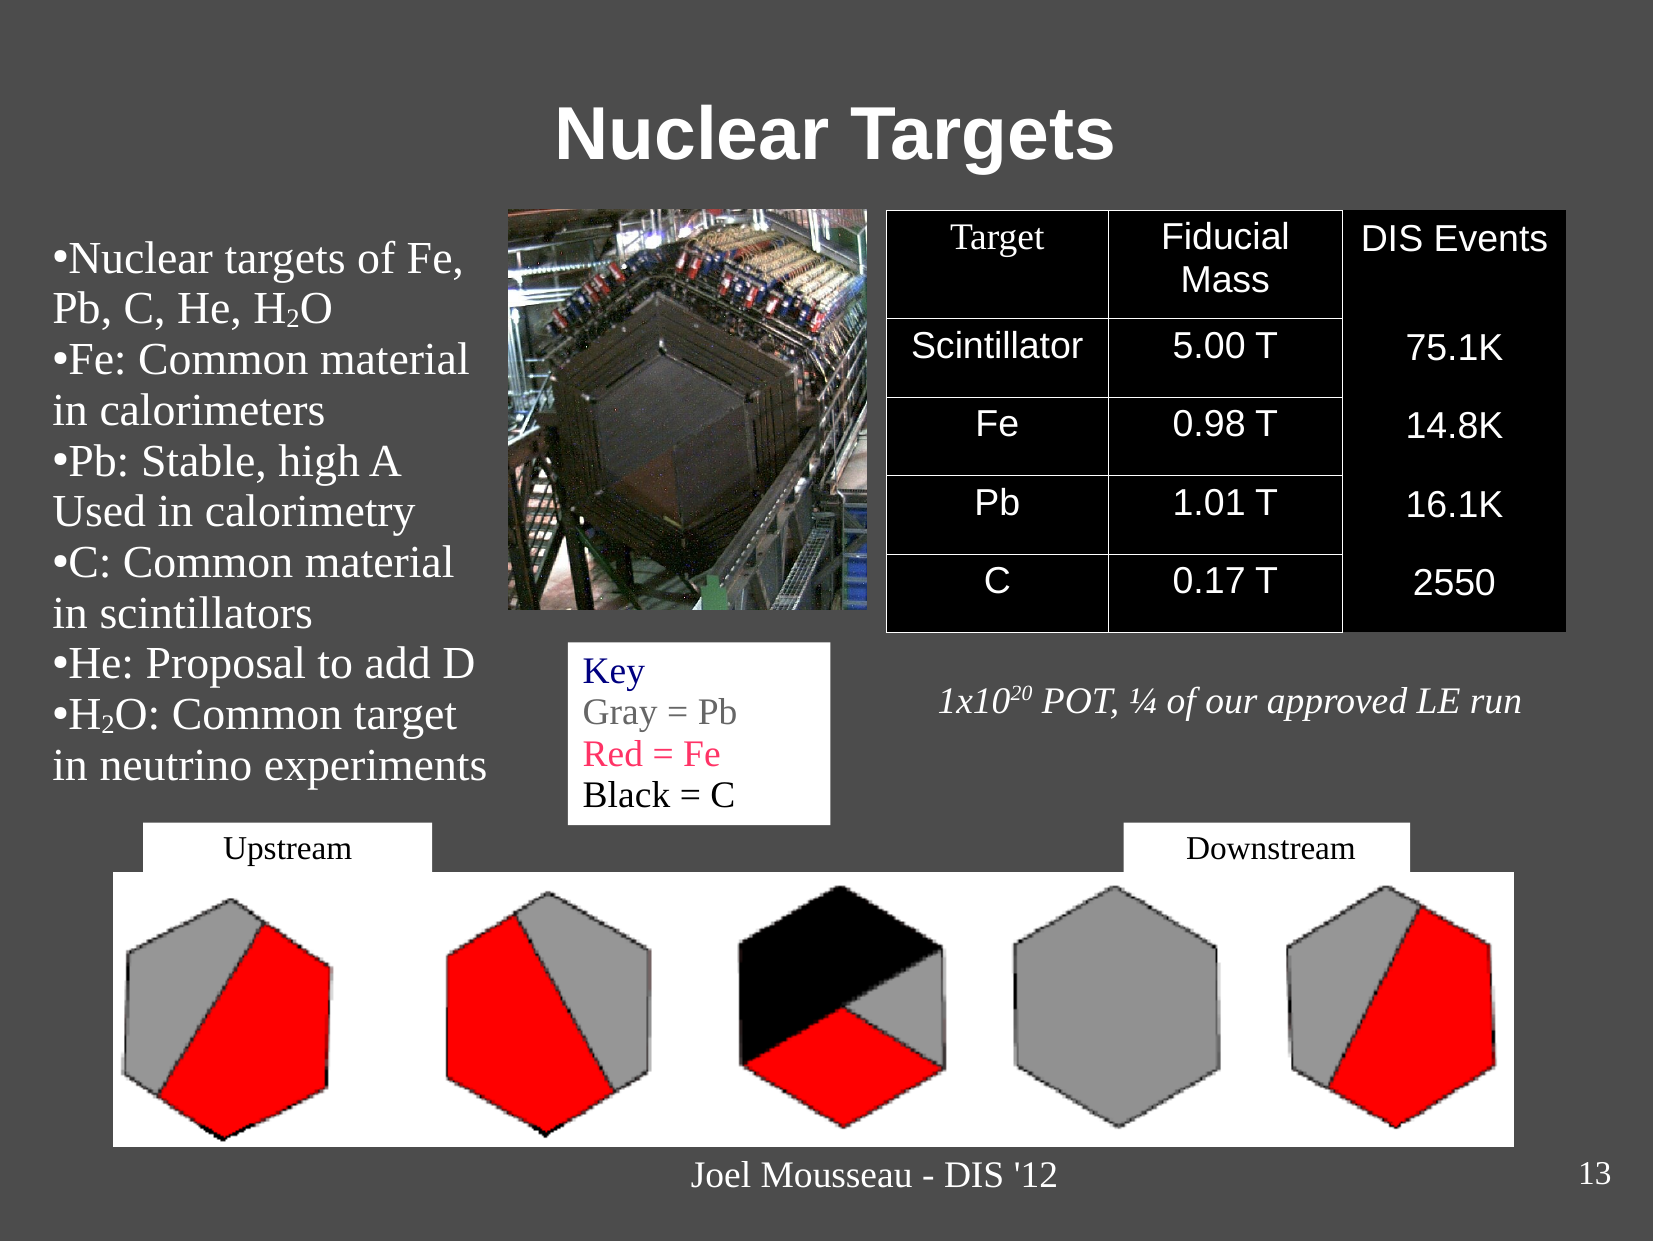

# Nuclear Targets
| Target | Fiducial Mass | DIS Events |
| --- | --- | --- |
| Scintillator | 5.00 T | 75.1K |
| Fe | 0.98 T | 14.8K |
| Pb | 1.01 T | 16.1K |
| C | 0.17 T | 2550 |
Nuclear targets of Fe, Pb, C, He, H2O
Fe: Common material in calorimeters
Pb: Stable, high A Used in calorimetry
C: Common material in scintillators
He: Proposal to add D
H2O: Common target in neutrino experiments
Key
Gray = Pb
Red = Fe
Black = C
1x1020 POT, ¼ of our approved LE run
Upstream
 Downstream
Joel Mousseau - DIS '12
13